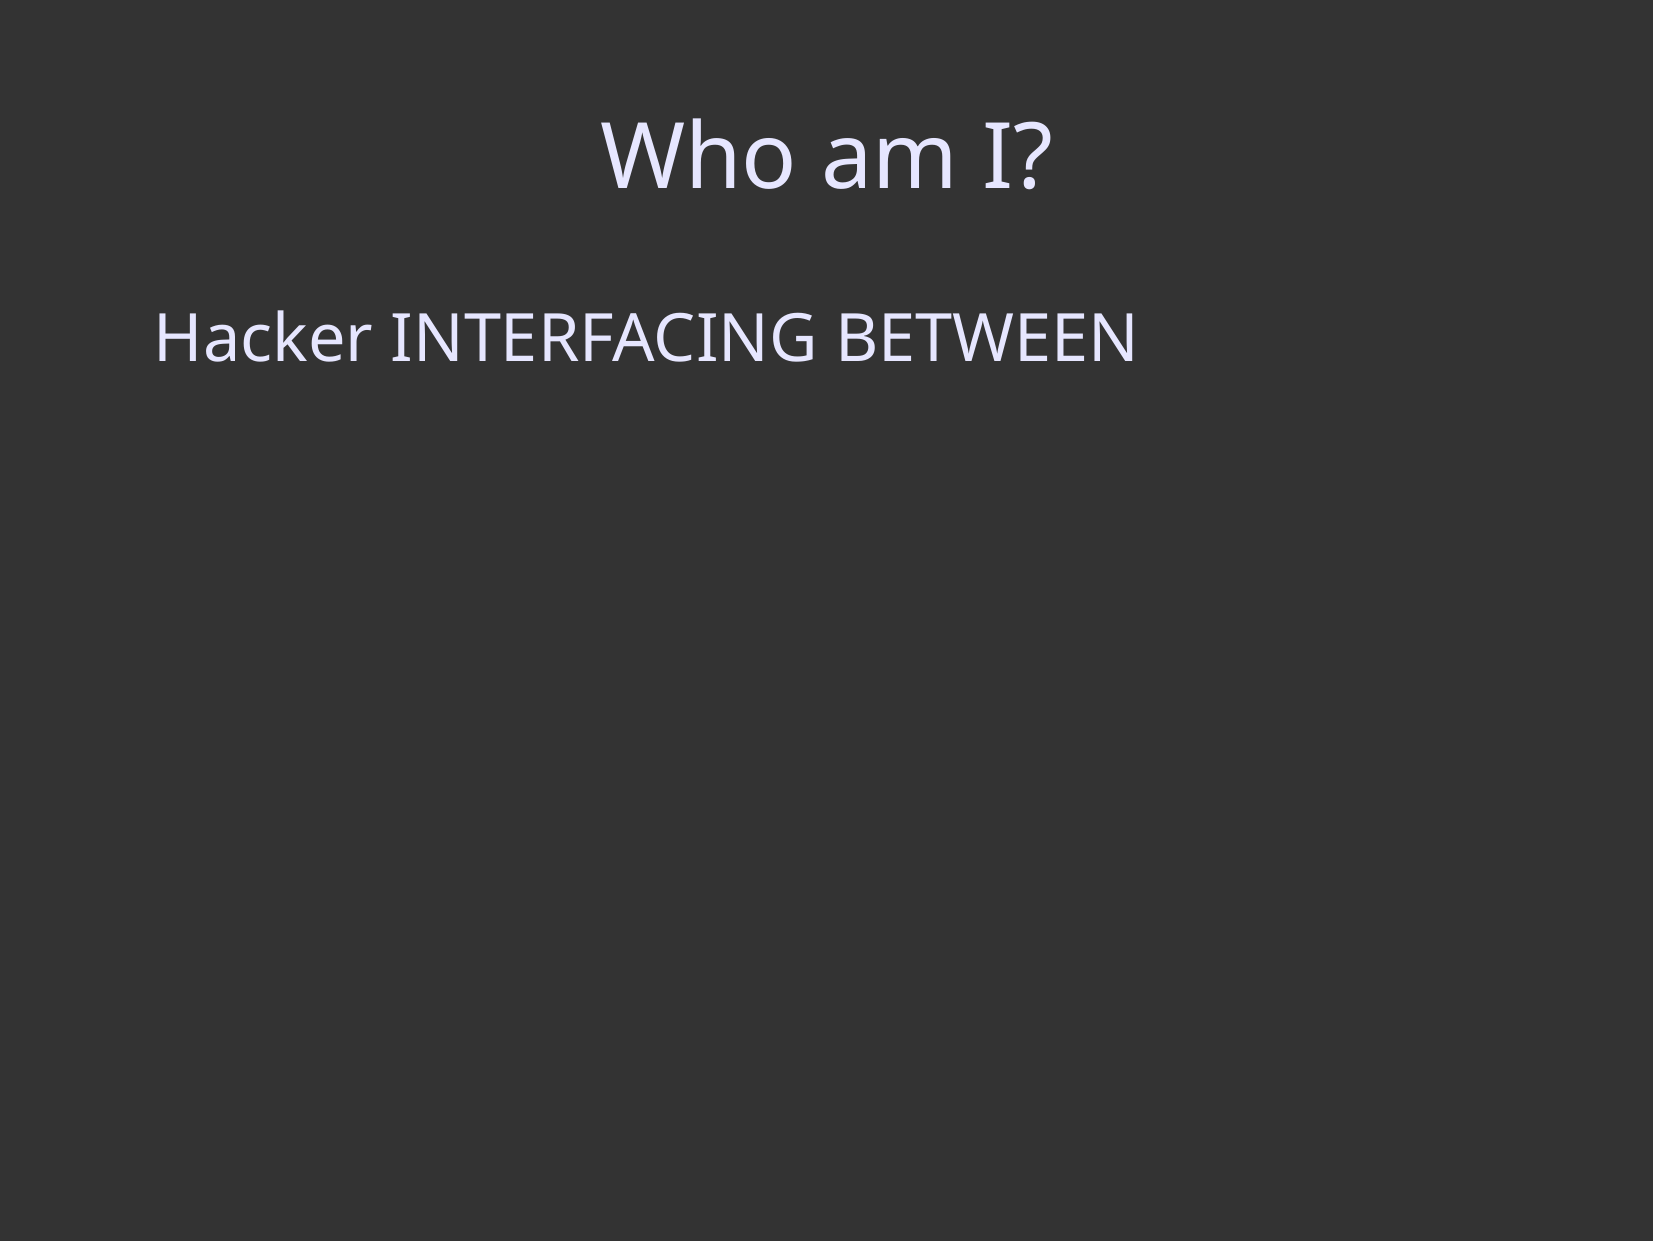

# Who am I?
Hacker INTERFACING BETWEEN